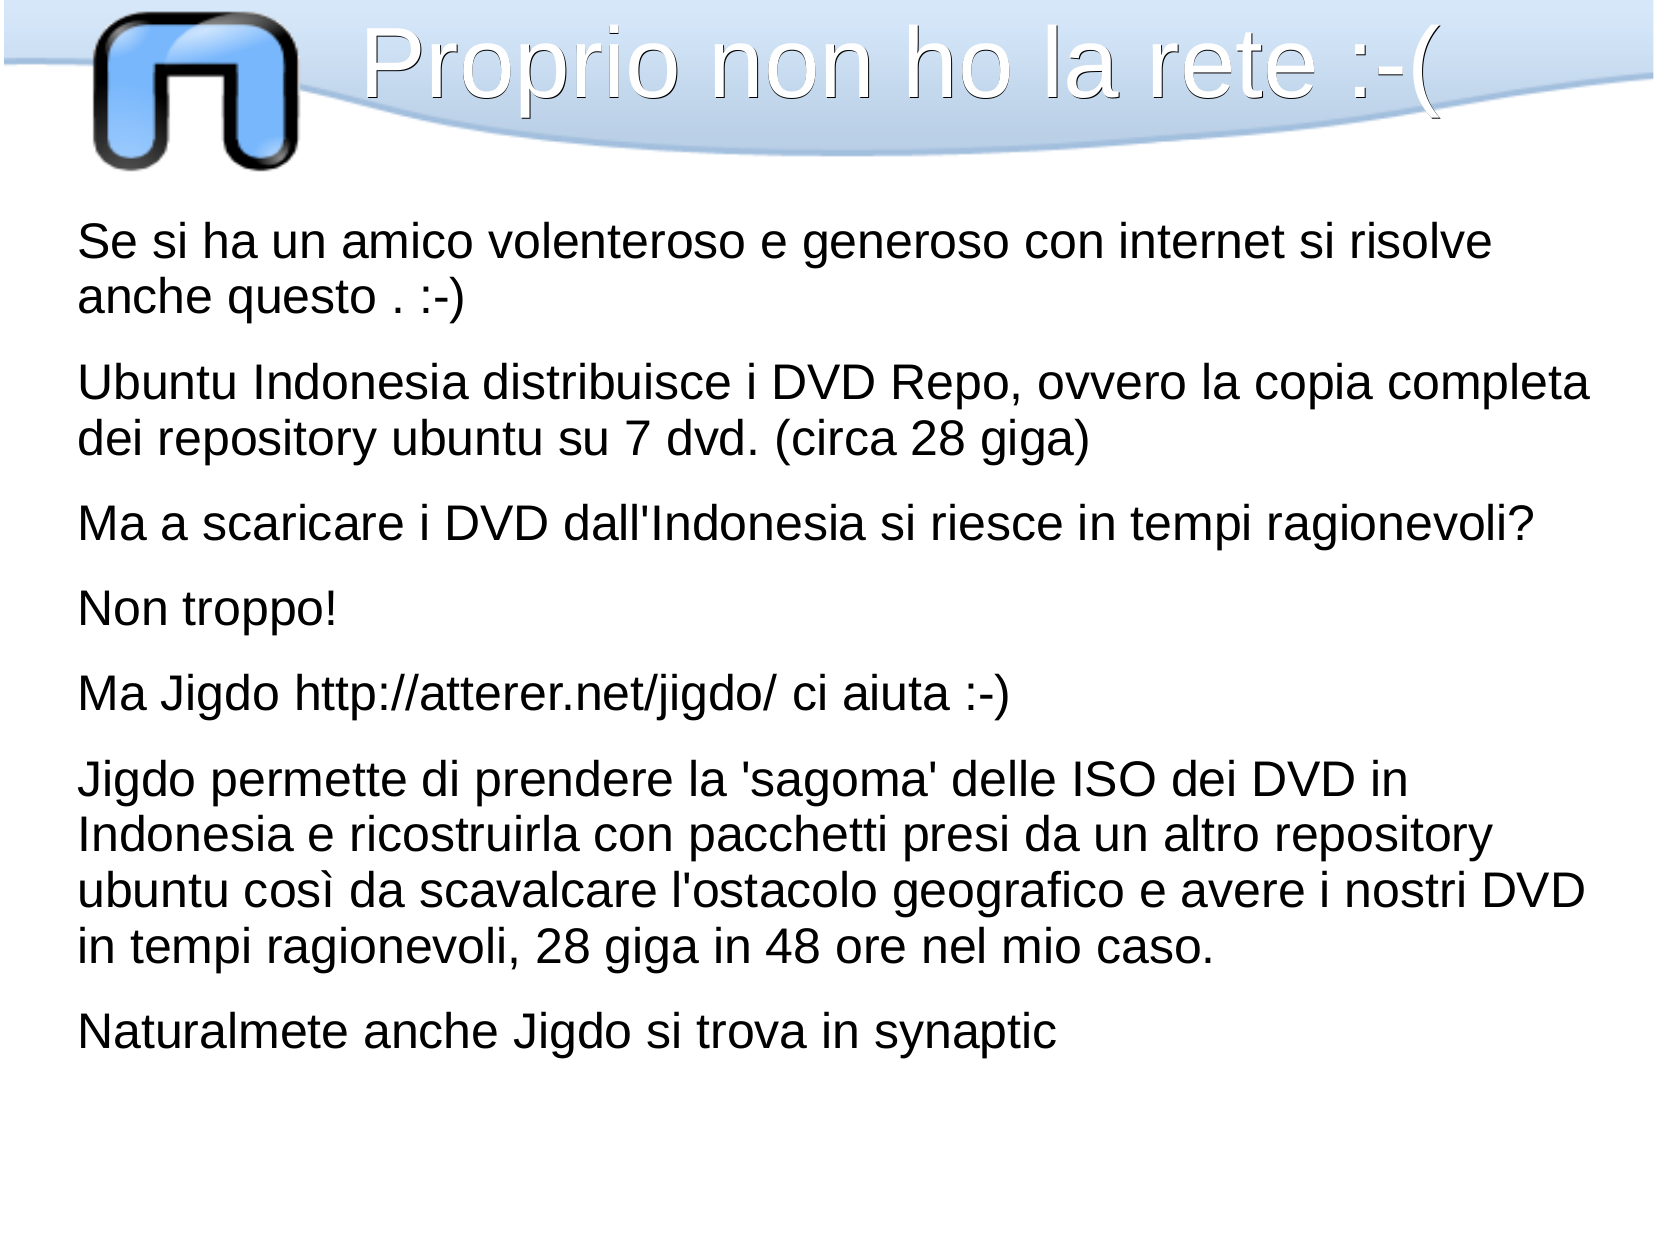

Proprio non ho la rete :-(
# Se si ha un amico volenteroso e generoso con internet si risolve anche questo . :-)
Ubuntu Indonesia distribuisce i DVD Repo, ovvero la copia completa dei repository ubuntu su 7 dvd. (circa 28 giga)
Ma a scaricare i DVD dall'Indonesia si riesce in tempi ragionevoli?
Non troppo!
Ma Jigdo http://atterer.net/jigdo/ ci aiuta :-)
Jigdo permette di prendere la 'sagoma' delle ISO dei DVD in Indonesia e ricostruirla con pacchetti presi da un altro repository ubuntu così da scavalcare l'ostacolo geografico e avere i nostri DVD in tempi ragionevoli, 28 giga in 48 ore nel mio caso.
Naturalmete anche Jigdo si trova in synaptic